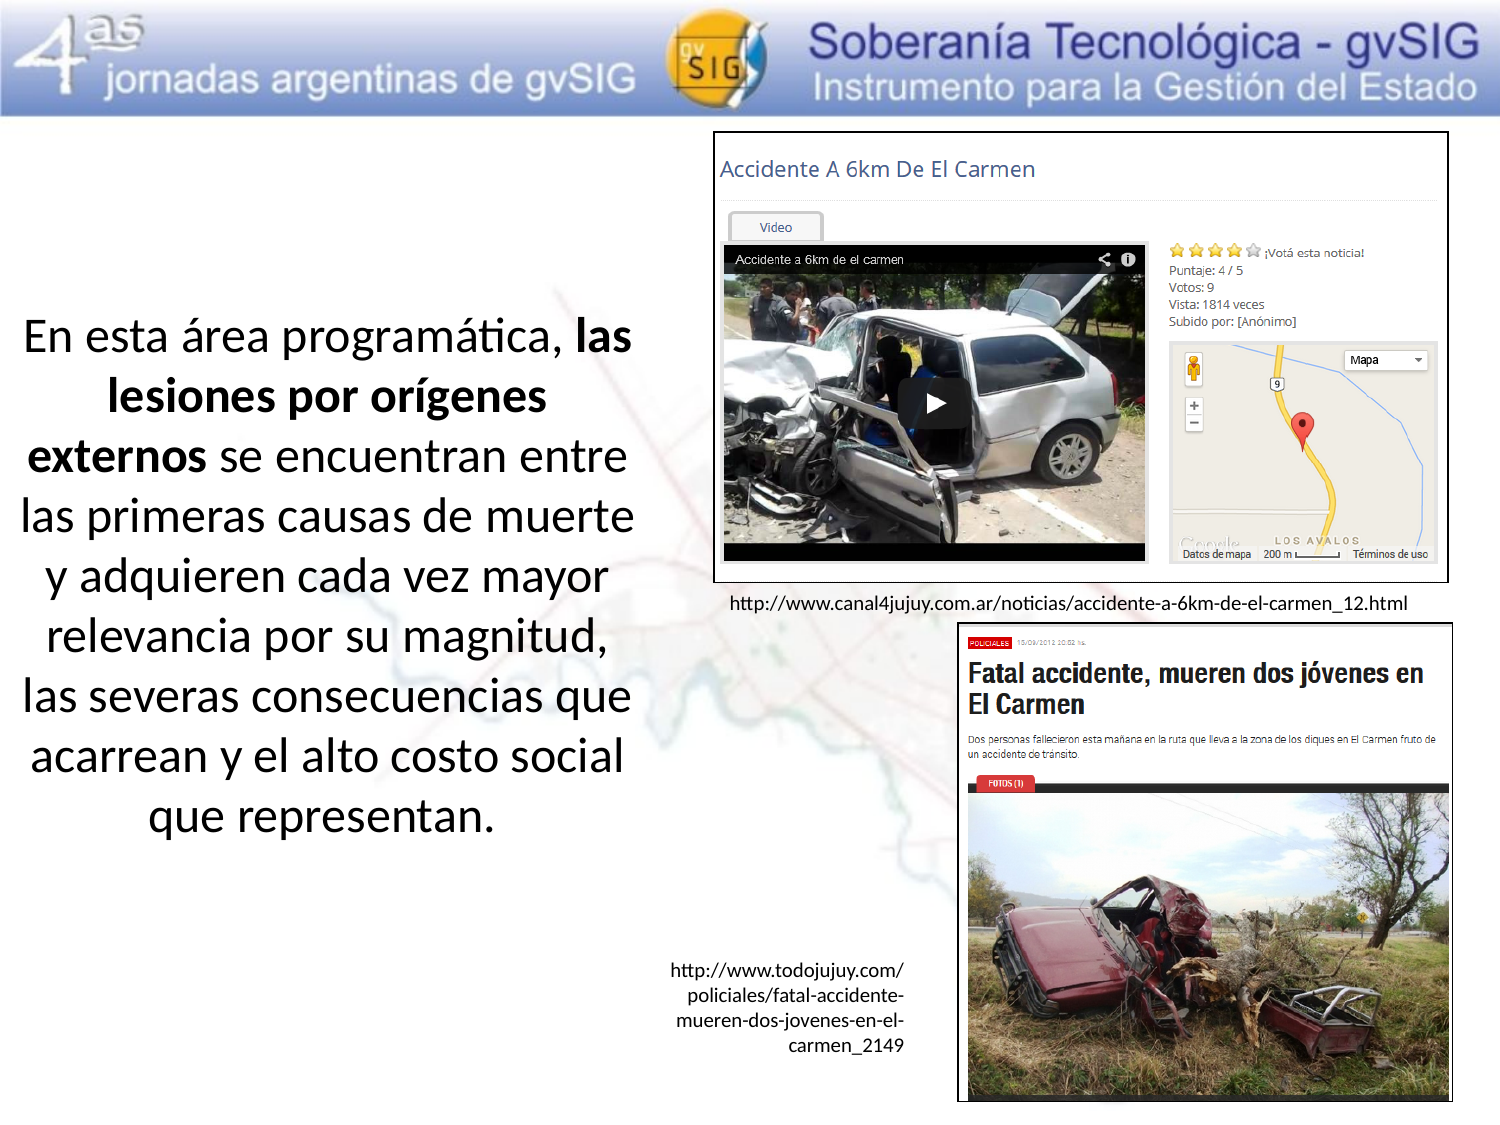

En esta área programática, las lesiones por orígenes externos se encuentran entre las primeras causas de muerte y adquieren cada vez mayor relevancia por su magnitud, las severas consecuencias que acarrean y el alto costo social que representan.
http://www.canal4jujuy.com.ar/noticias/accidente-a-6km-de-el-carmen_12.html
http://www.todojujuy.com/policiales/fatal-accidente-mueren-dos-jovenes-en-el-carmen_2149